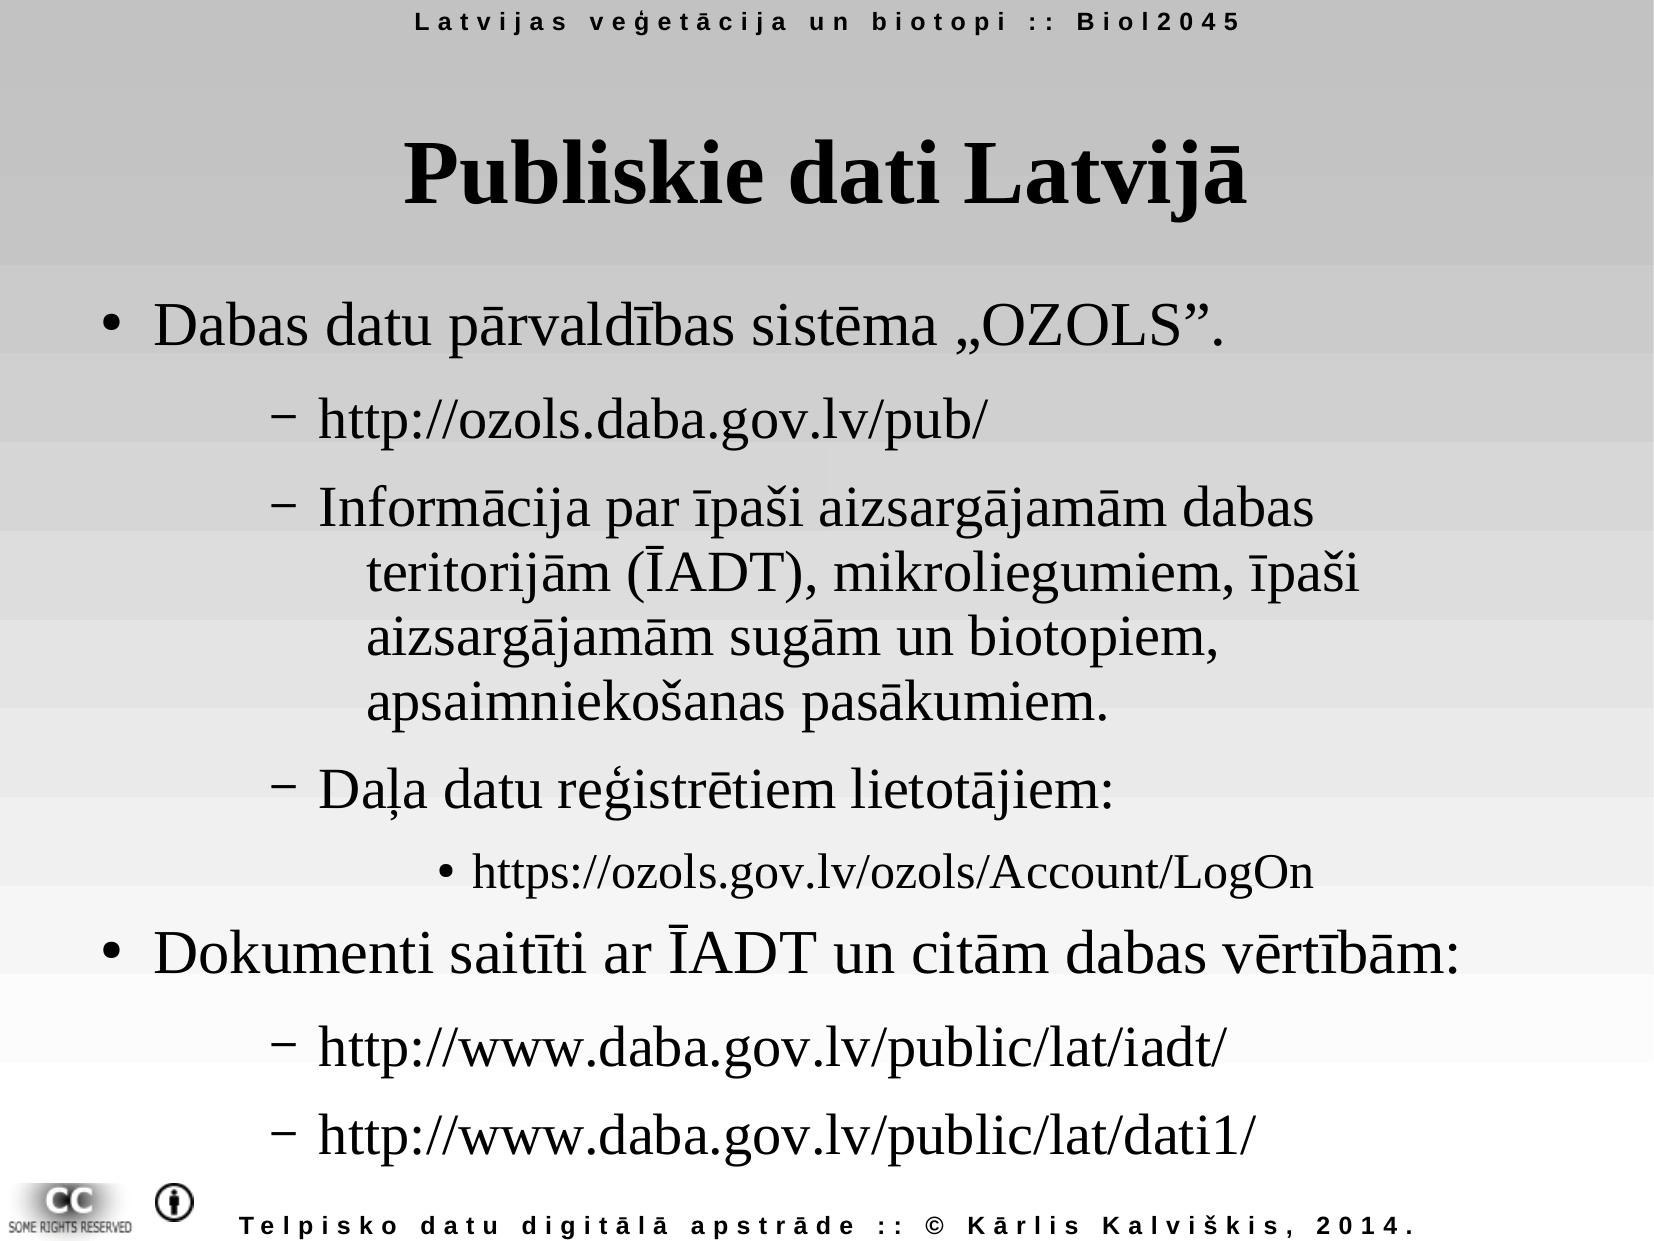

Publiskie dati Latvijā
# Dabas datu pārvaldības sistēma „OZOLS”.
http://ozols.daba.gov.lv/pub/
Informācija par īpaši aizsargājamām dabas teritorijām (ĪADT), mikroliegumiem, īpaši aizsargājamām sugām un biotopiem, apsaimniekošanas pasākumiem.
Daļa datu reģistrētiem lietotājiem:
https://ozols.gov.lv/ozols/Account/LogOn
Dokumenti saitīti ar ĪADT un citām dabas vērtībām:
http://www.daba.gov.lv/public/lat/iadt/
http://www.daba.gov.lv/public/lat/dati1/